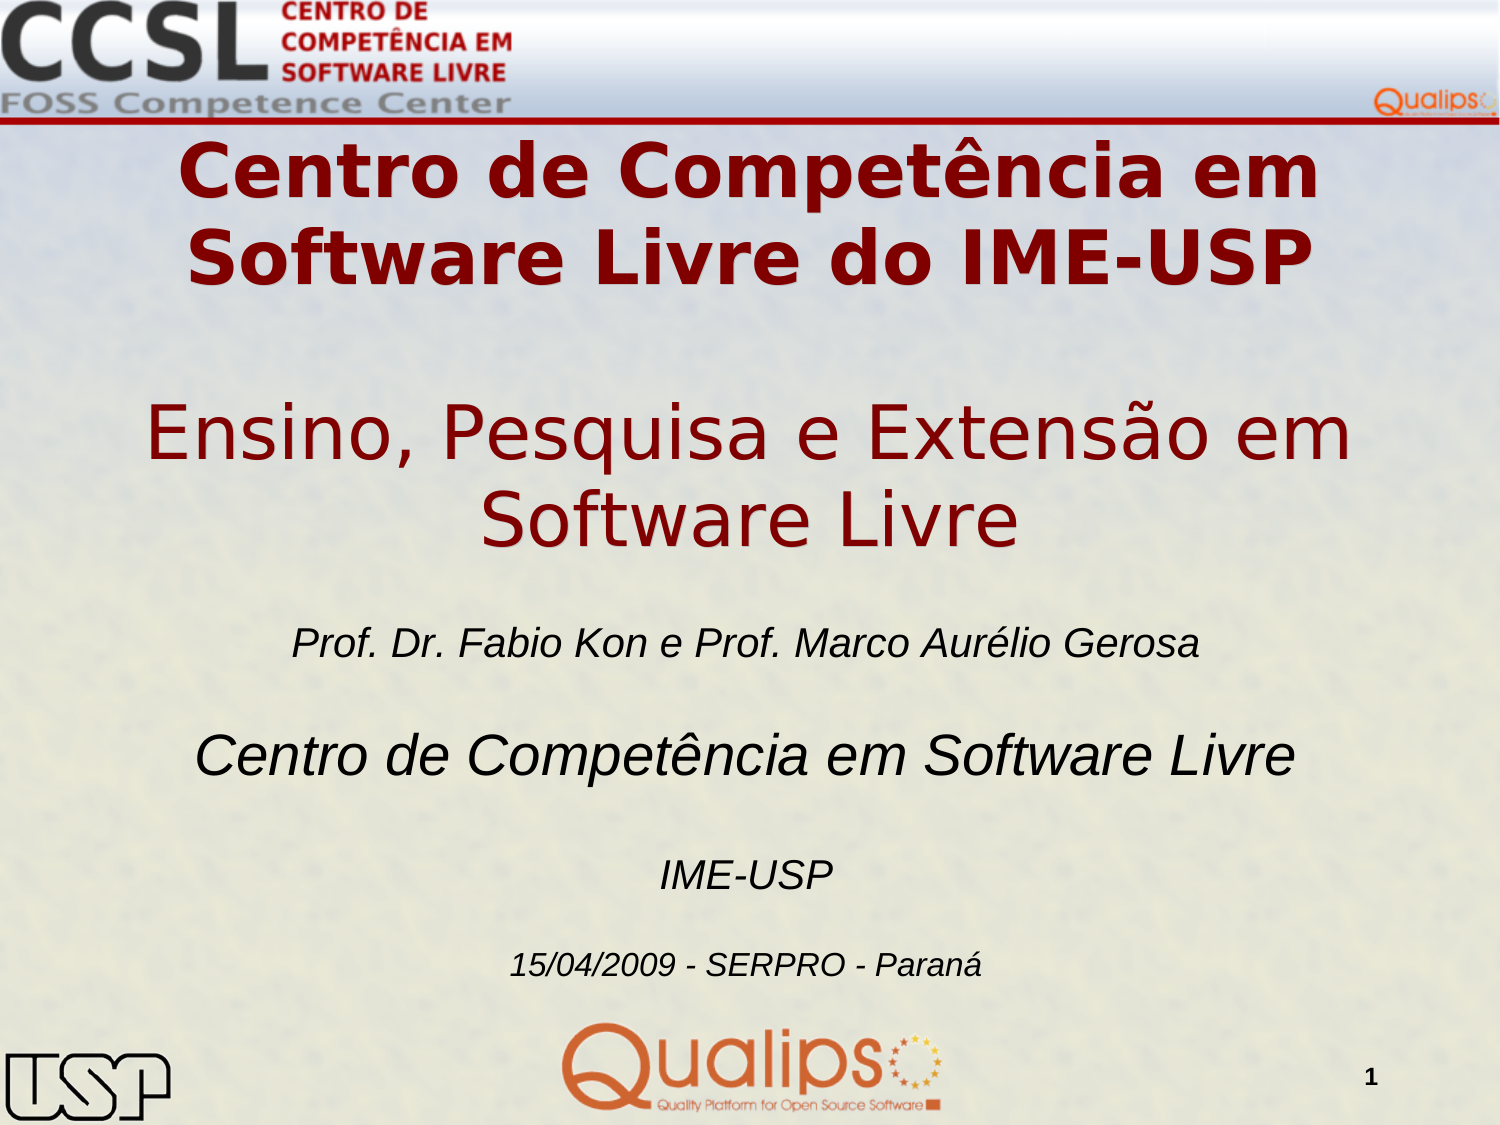

# Centro de Competência em Software Livre do IME-USP Ensino, Pesquisa e Extensão em Software Livre
Prof. Dr. Fabio Kon e Prof. Marco Aurélio Gerosa
Centro de Competência em Software Livre
IME-USP
15/04/2009 - SERPRO - Paraná